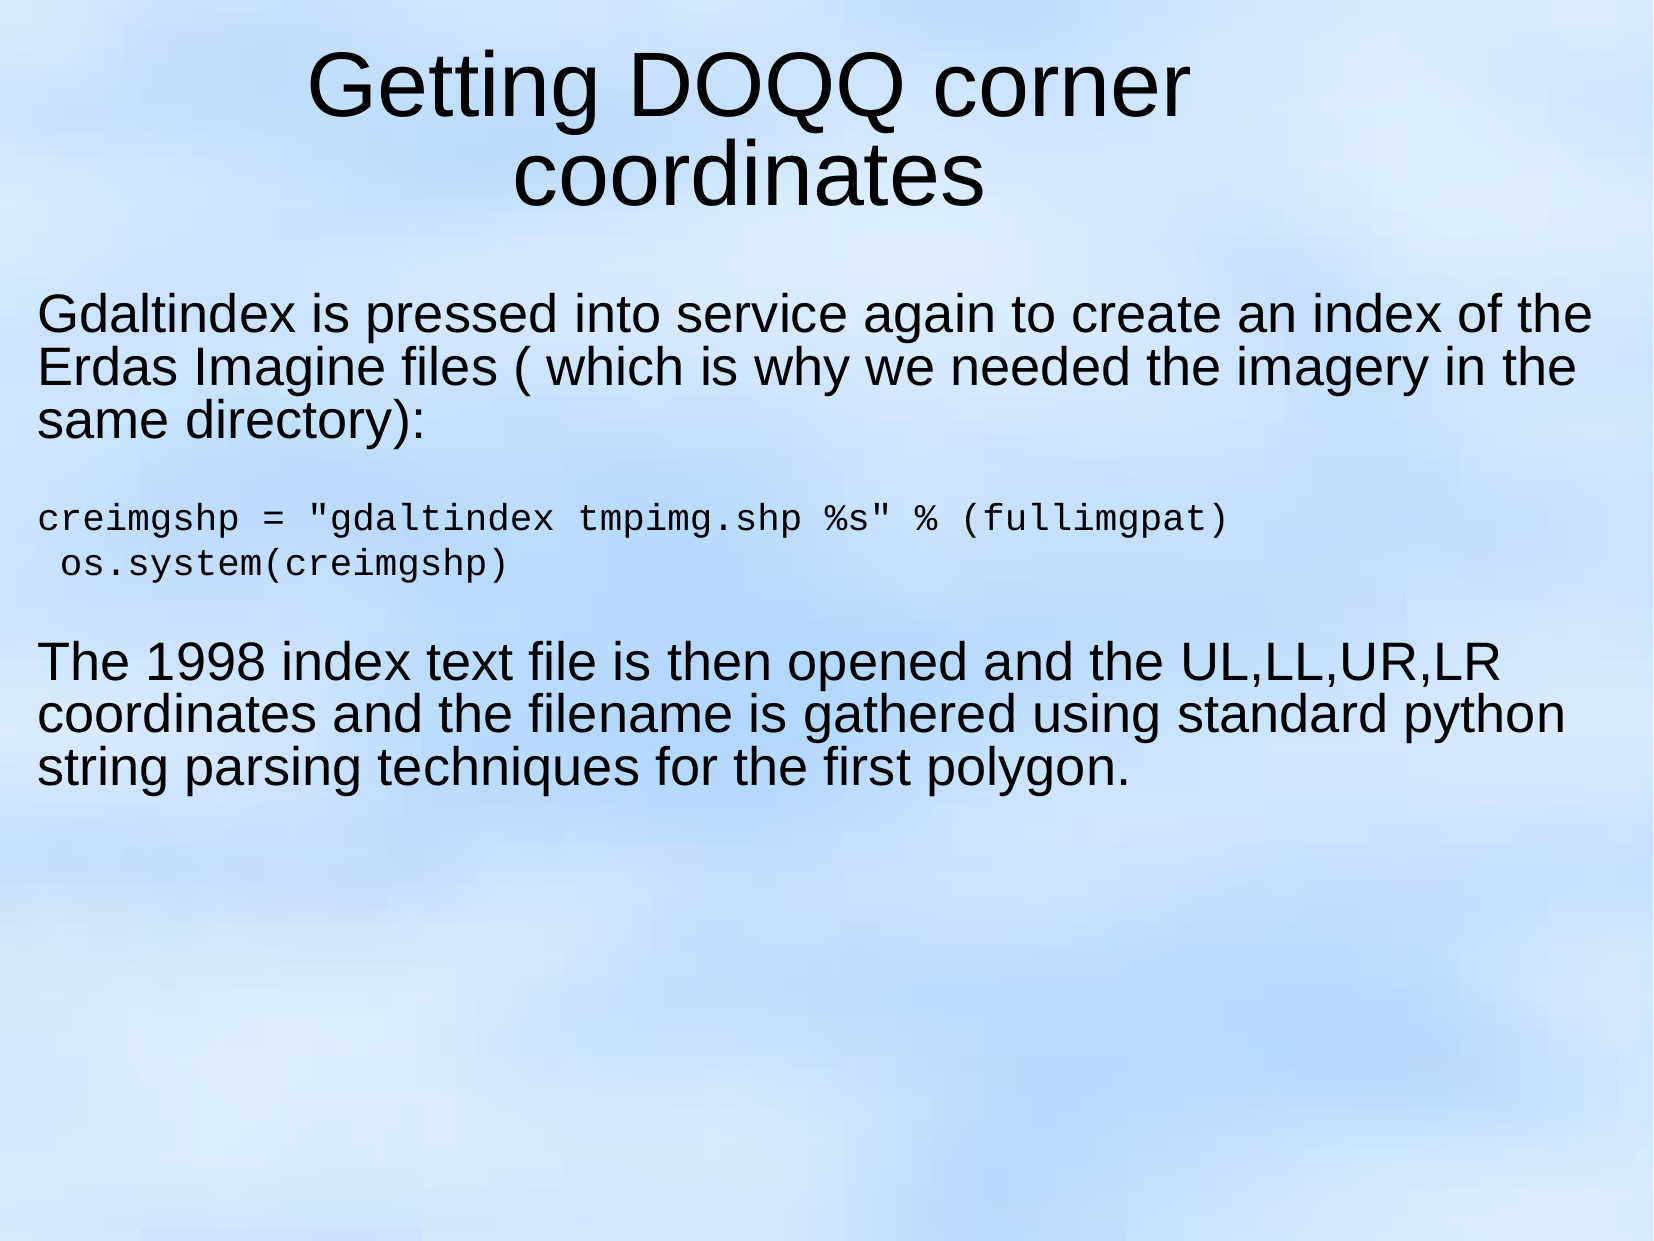

# Getting DOQQ corner coordinates
Gdaltindex is pressed into service again to create an index of the Erdas Imagine files ( which is why we needed the imagery in the same directory):
creimgshp = "gdaltindex tmpimg.shp %s" % (fullimgpat)‏
 os.system(creimgshp)
The 1998 index text file is then opened and the UL,LL,UR,LR coordinates and the filename is gathered using standard python string parsing techniques for the first polygon.